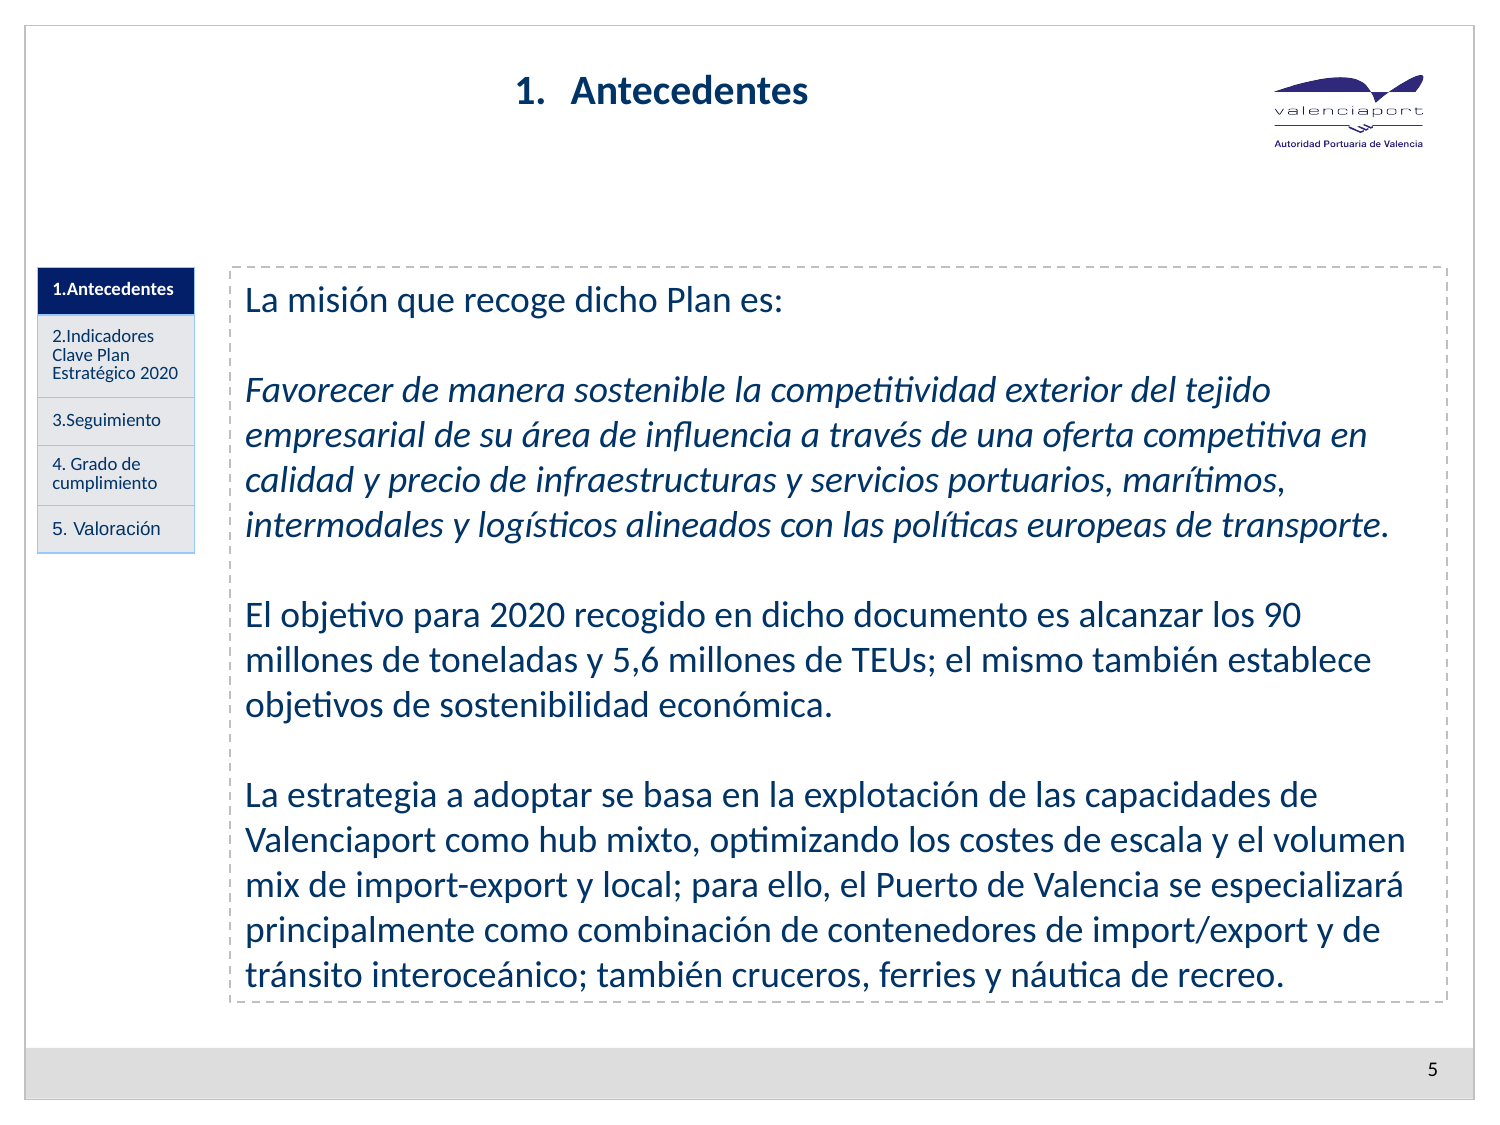

# Antecedentes
La misión que recoge dicho Plan es:
Favorecer de manera sostenible la competitividad exterior del tejido empresarial de su área de influencia a través de una oferta competitiva en calidad y precio de infraestructuras y servicios portuarios, marítimos, intermodales y logísticos alineados con las políticas europeas de transporte.
El objetivo para 2020 recogido en dicho documento es alcanzar los 90 millones de toneladas y 5,6 millones de TEUs; el mismo también establece objetivos de sostenibilidad económica.
La estrategia a adoptar se basa en la explotación de las capacidades de Valenciaport como hub mixto, optimizando los costes de escala y el volumen mix de import-export y local; para ello, el Puerto de Valencia se especializará principalmente como combinación de contenedores de import/export y de tránsito interoceánico; también cruceros, ferries y náutica de recreo.
| Antecedentes |
| --- |
| Indicadores Clave Plan Estratégico 2020 |
| Seguimiento |
| 4. Grado de cumplimiento |
| 5. Valoración |